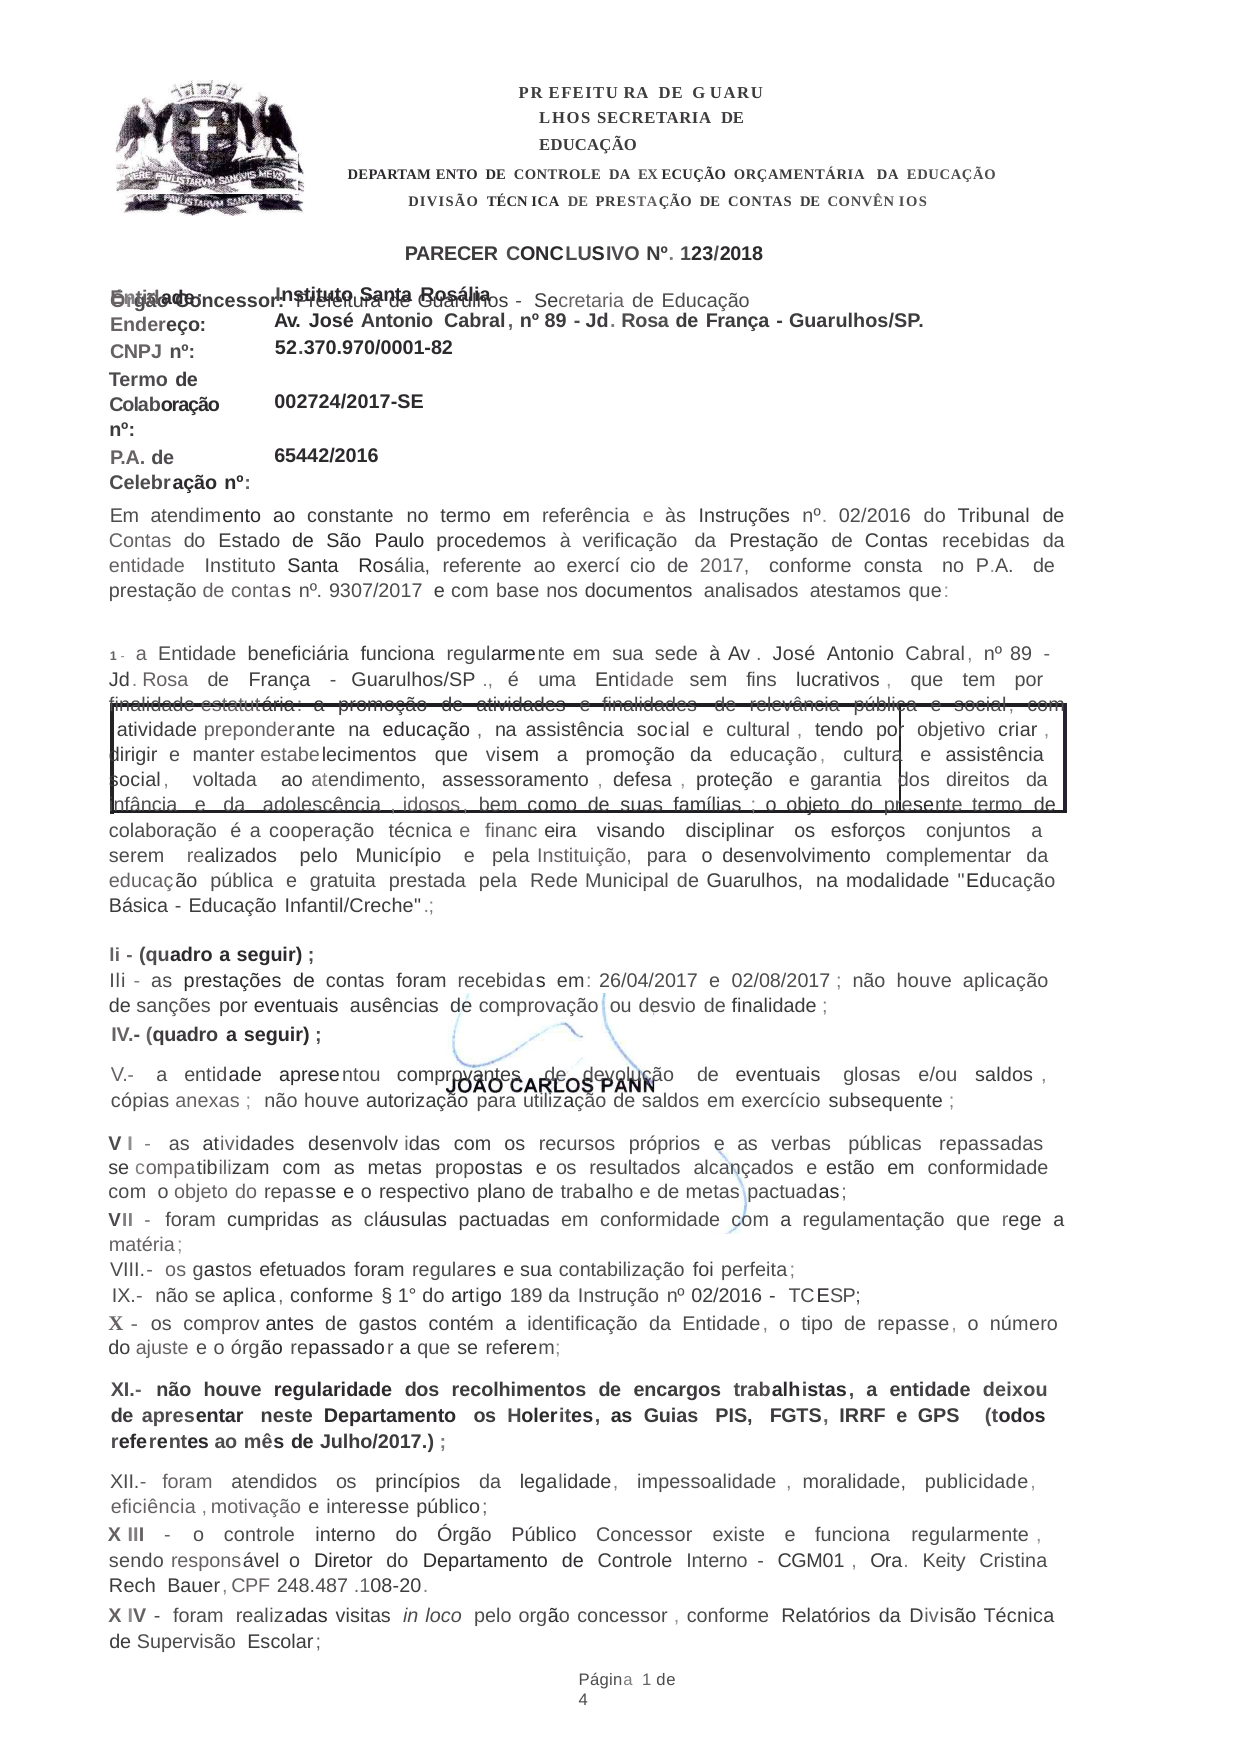

PR EFEITU RA DE G UARU LHOS SECRETARIA DE EDUCAÇÃO
DEPARTAM ENTO DE CONTROLE DA EX ECUÇÃO ORÇAMENTÁRIA DA EDUCAÇÃO DIVISÃO TÉCN ICA DE PRESTAÇÃO DE CONTAS DE CONVÊN IOS
PARECER CONCLUSIVO Nº. 123/2018
Órgão Concessor: Prefeitura de Guarulhos - Secretaria de Educação
Entidade: Endereço: CNPJ nº:
Termo de Colaboração nº:
P.A. de
Celebração nº:
Instituto Santa Rosália
Av. José Antonio Cabral, nº 89 - Jd. Rosa de França - Guarulhos/SP.
52.370.970/0001-82
002724/2017-SE
65442/2016
Em atendimento ao constante no termo em referência e às Instruções nº. 02/2016 do Tribunal de Contas do Estado de São Paulo procedemos à verificação da Prestação de Contas recebidas da entidade Instituto Santa Rosália, referente ao exercí cio de 2017, conforme consta no P.A. de prestação de contas nº. 9307/2017 e com base nos documentos analisados atestamos que:
1 - a Entidade beneficiária funciona regularmente em sua sede à Av . José Antonio Cabral, nº 89 - Jd. Rosa de França - Guarulhos/SP ., é uma Entidade sem fins lucrativos , que tem por finalidade estatutária: a promoção de atividades e finalidades de relevância pública e social, com atividade preponderante na educação , na assistência social e cultural , tendo por objetivo criar , dirigir e manter estabelecimentos que visem a promoção da educação, cultura e assistência social, voltada ao atendimento, assessoramento , defesa , proteção e garantia dos direitos da infância e da adolescência , idosos, bem como de suas famílias ; o objeto do presente termo de colaboração é a cooperação técnica e financ eira visando disciplinar os esforços conjuntos a serem realizados pelo Município e pela Instituição, para o desenvolvimento complementar da educação pública e gratuita prestada pela Rede Municipal de Guarulhos, na modalidade "Educação Básica - Educação Infantil/Creche".;
li - (quadro a seguir) ;
Ili - as prestações de contas foram recebidas em: 26/04/2017 e 02/08/2017 ; não houve aplicação de sanções por eventuais ausências de comprovação ou desvio de finalidade ;
- (quadro a seguir) ;
- a entidade apresentou comprovantes de devolução de eventuais glosas e/ou saldos , cópias anexas ; não houve autorização para utilização de saldos em exercício subsequente ;
V I - as atividades desenvolv idas com os recursos próprios e as verbas públicas repassadas se compatibilizam com as metas propostas e os resultados alcançados e estão em conformidade com o objeto do repasse e o respectivo plano de trabalho e de metas pactuadas;
VII - foram cumpridas as cláusulas pactuadas em conformidade com a regulamentação que rege a matéria;
- os gastos efetuados foram regulares e sua contabilização foi perfeita;
- não se aplica, conforme § 1° do artigo 189 da Instrução nº 02/2016 - TCESP;
X - os comprov antes de gastos contém a identificação da Entidade, o tipo de repasse, o número do ajuste e o órgão repassador a que se referem;
- não houve regularidade dos recolhimentos de encargos trabalhistas, a entidade deixou de apresentar neste Departamento os Holerites, as Guias PIS, FGTS, IRRF e GPS (todos referentes ao mês de Julho/2017.) ;
- foram atendidos os princípios da legalidade, impessoalidade , moralidade, publicidade, eficiência , motivação e interesse público;
X III - o controle interno do Órgão Público Concessor existe e funciona regularmente , sendo responsável o Diretor do Departamento de Controle Interno - CGM01 , Ora. Keity Cristina Rech Bauer, CPF 248.487 .108-20.
X IV - foram realizadas visitas in loco pelo orgão concessor , conforme Relatórios da Divisão Técnica de Supervisão Escolar;
Página 1de 4